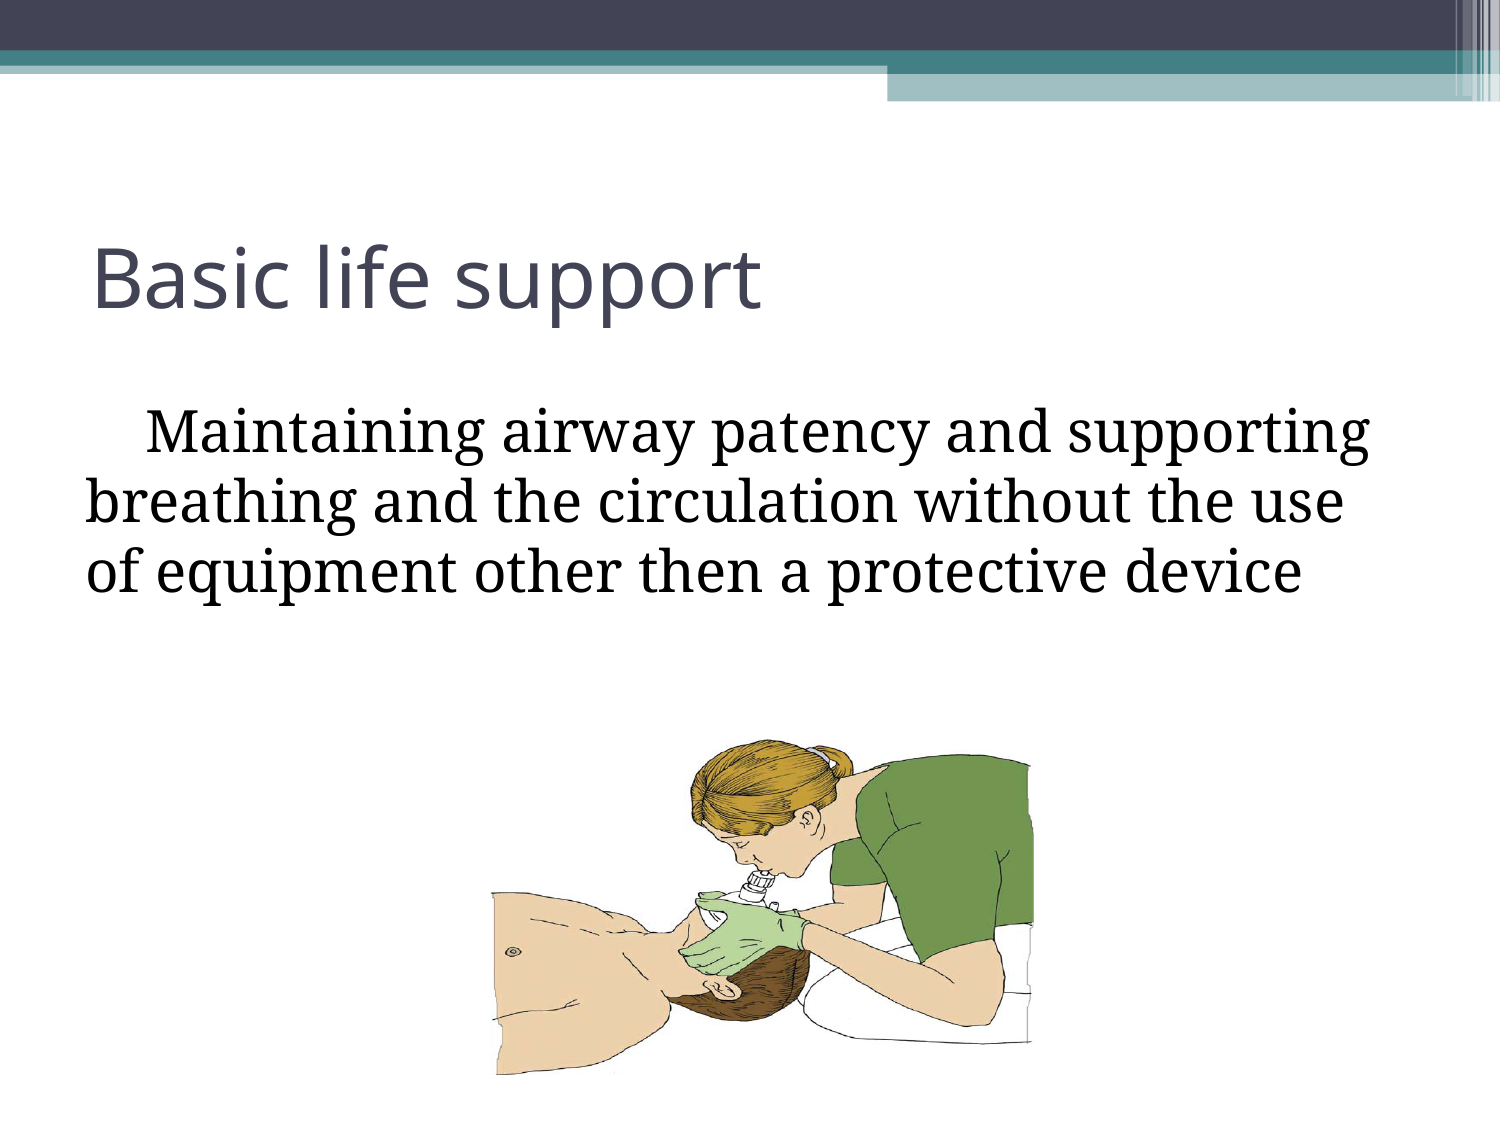

Basic life support
	Maintaining airway patency and supporting breathing and the circulation without the use of equipment other then a protective device